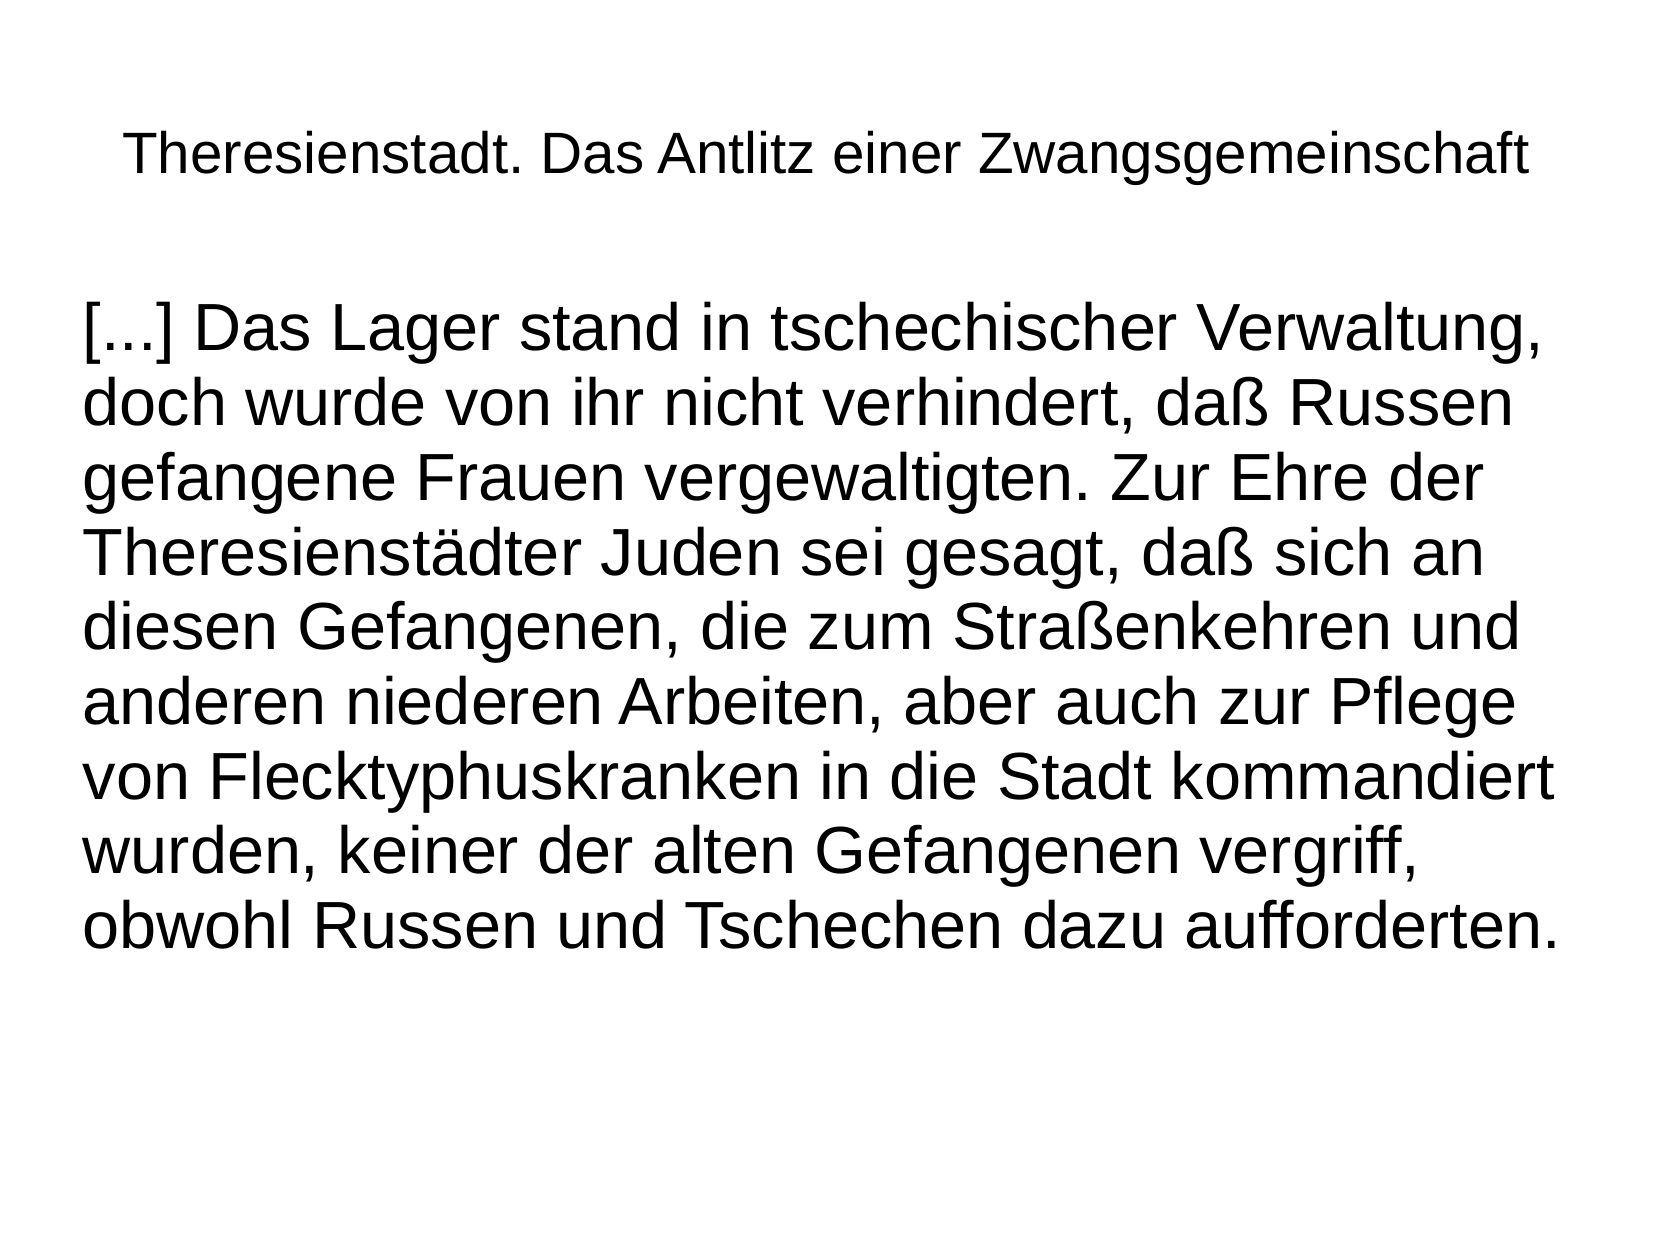

# Theresienstadt. Das Antlitz einer Zwangsgemeinschaft
[...] Das Lager stand in tschechischer Verwaltung, doch wurde von ihr nicht verhindert, daß Russen gefangene Frauen vergewaltigten. Zur Ehre der Theresienstädter Juden sei gesagt, daß sich an diesen Gefangenen, die zum Straßenkehren und anderen niederen Arbeiten, aber auch zur Pflege von Flecktyphuskranken in die Stadt kommandiert wurden, keiner der alten Gefangenen vergriff, obwohl Russen und Tschechen dazu aufforderten.